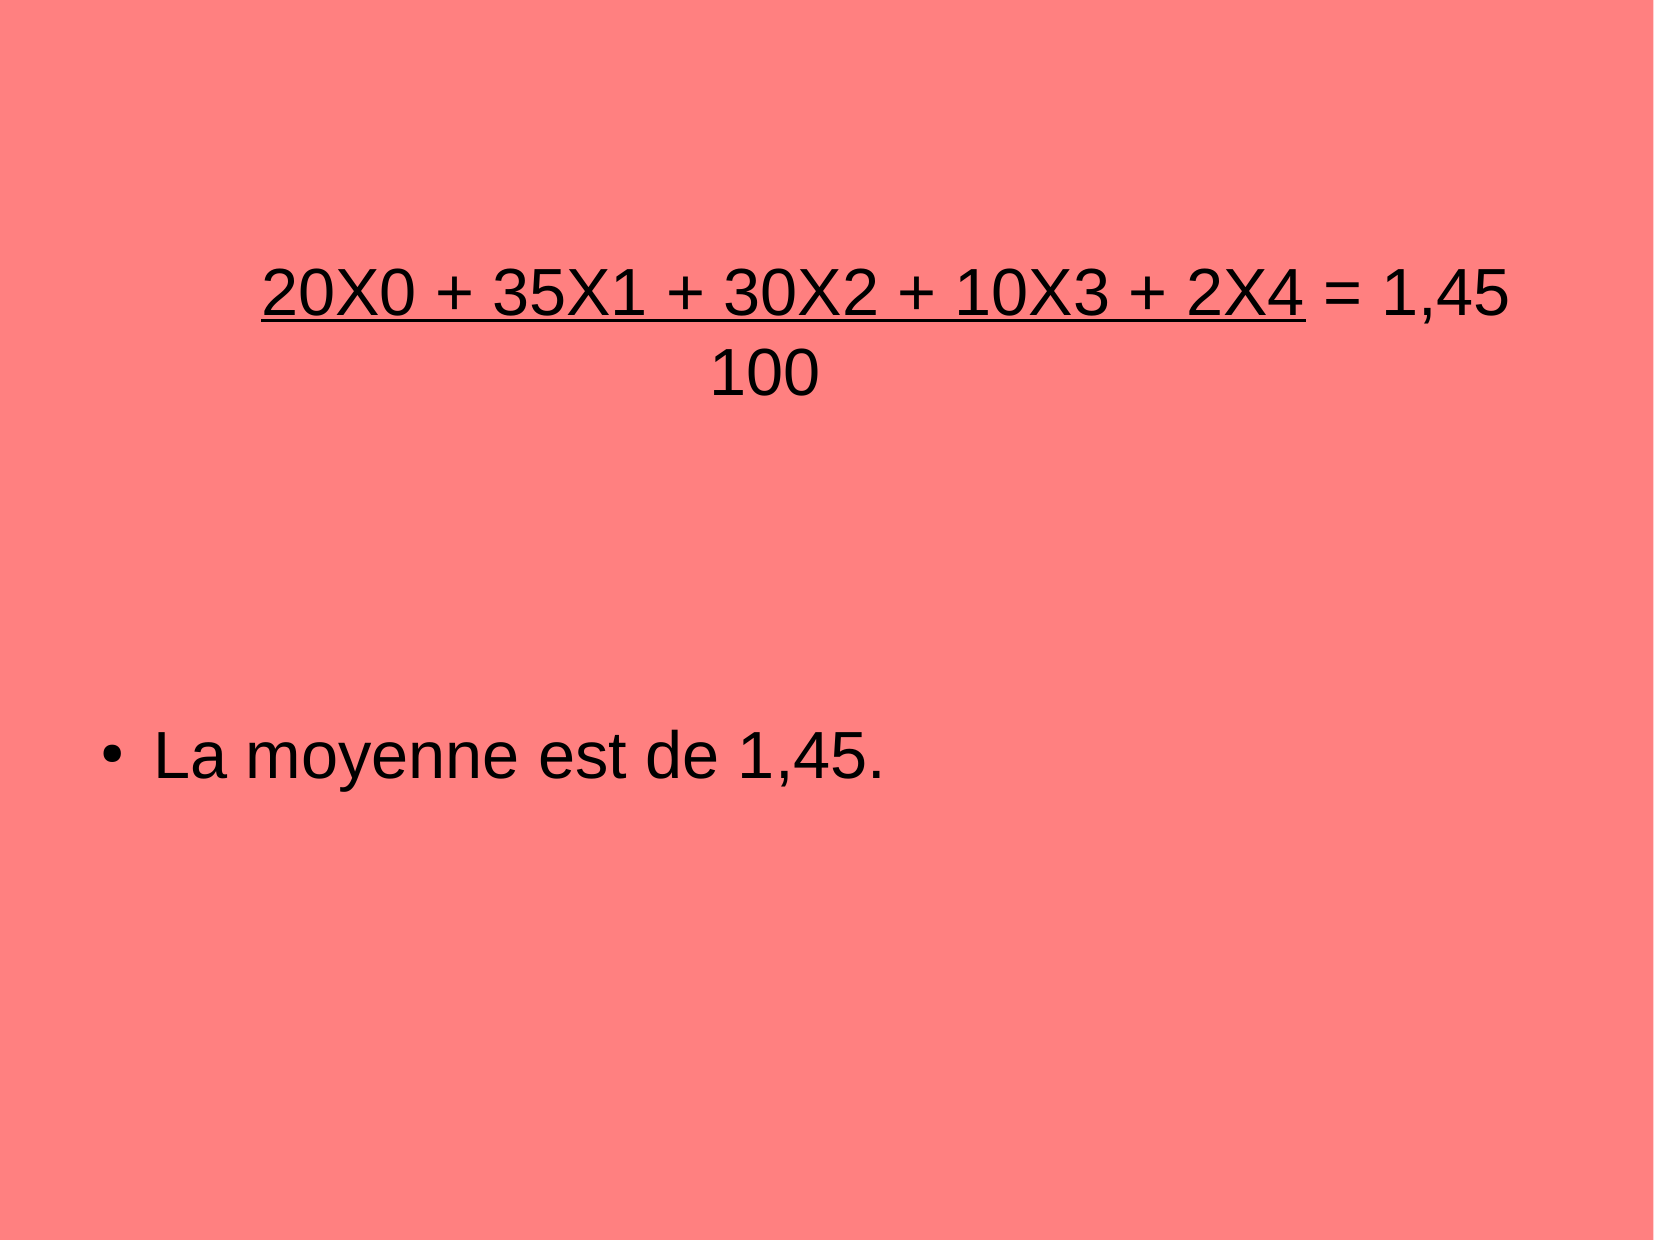

# 20X0 + 35X1 + 30X2 + 10X3 + 2X4 = 1,45 100
La moyenne est de 1,45.